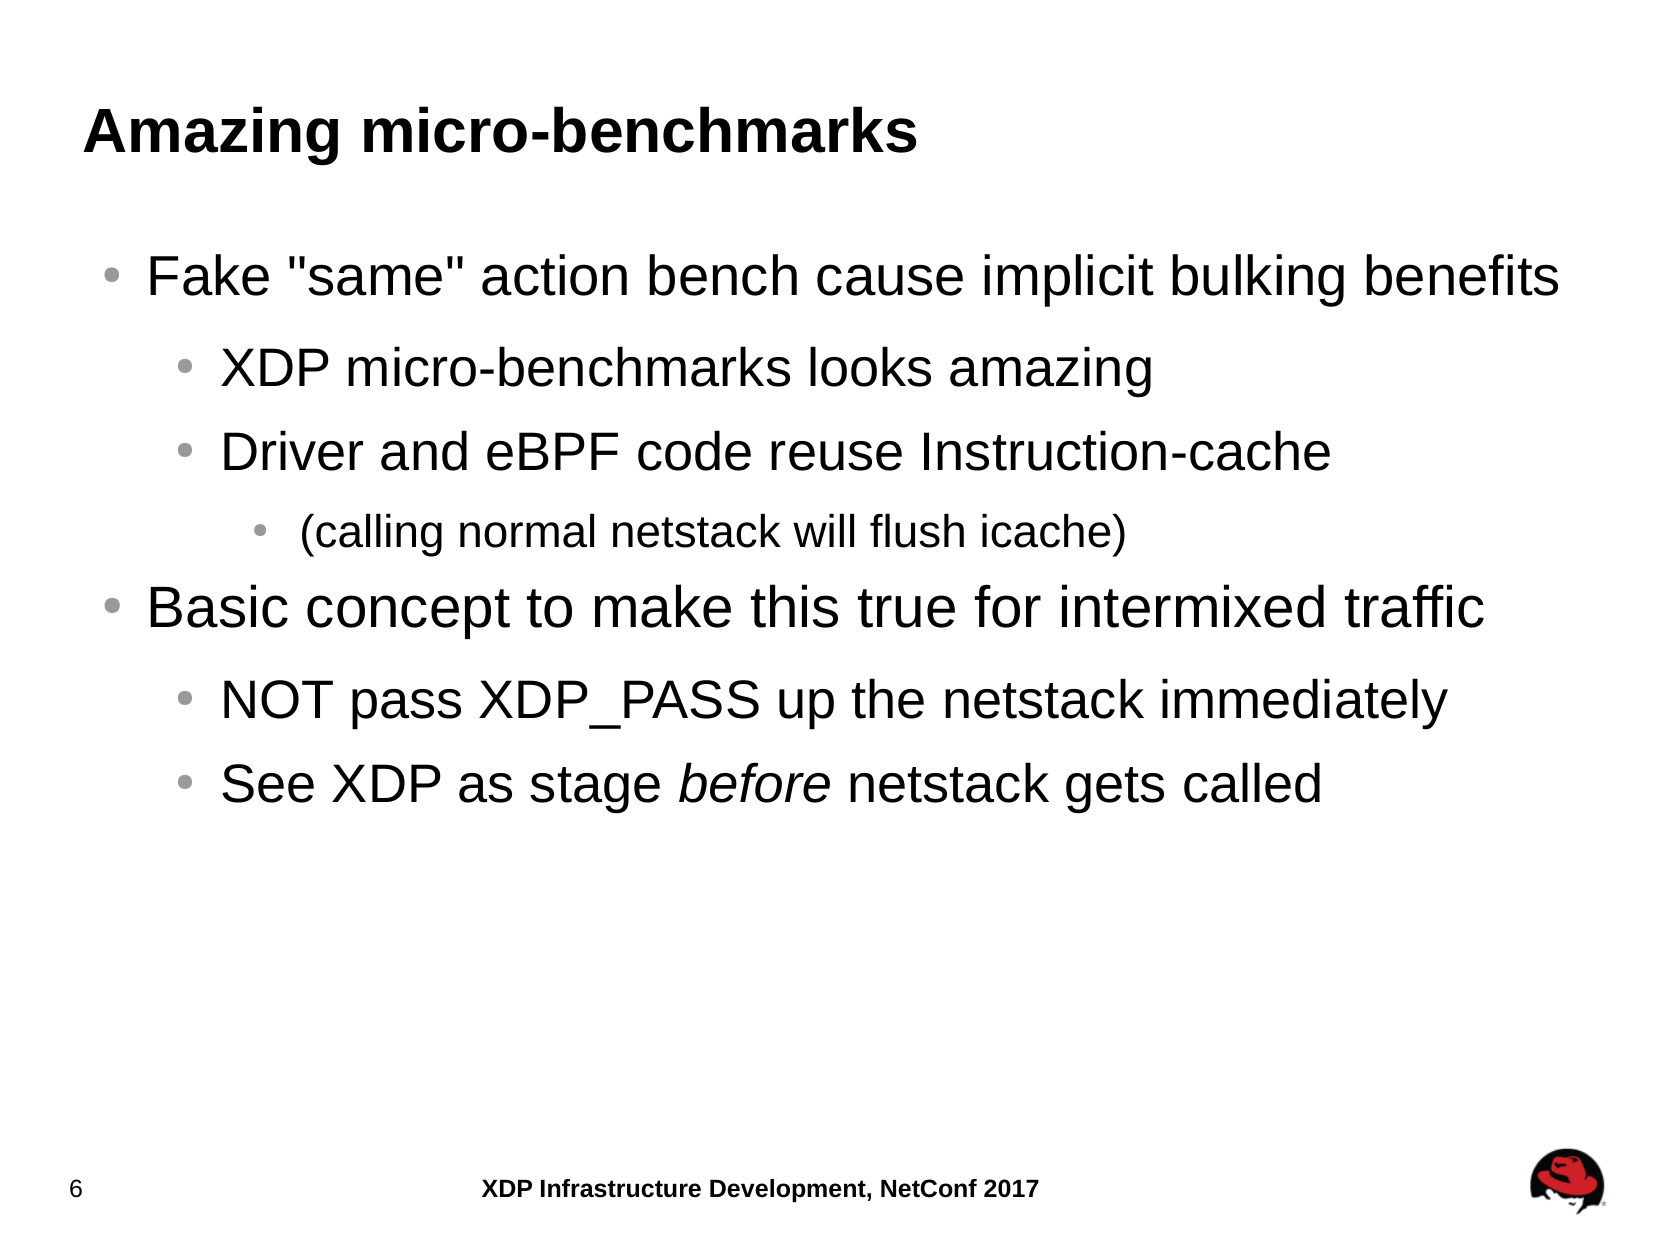

# Amazing micro-benchmarks
Fake "same" action bench cause implicit bulking benefits
XDP micro-benchmarks looks amazing
Driver and eBPF code reuse Instruction-cache
(calling normal netstack will flush icache)
Basic concept to make this true for intermixed traffic
NOT pass XDP_PASS up the netstack immediately
See XDP as stage before netstack gets called